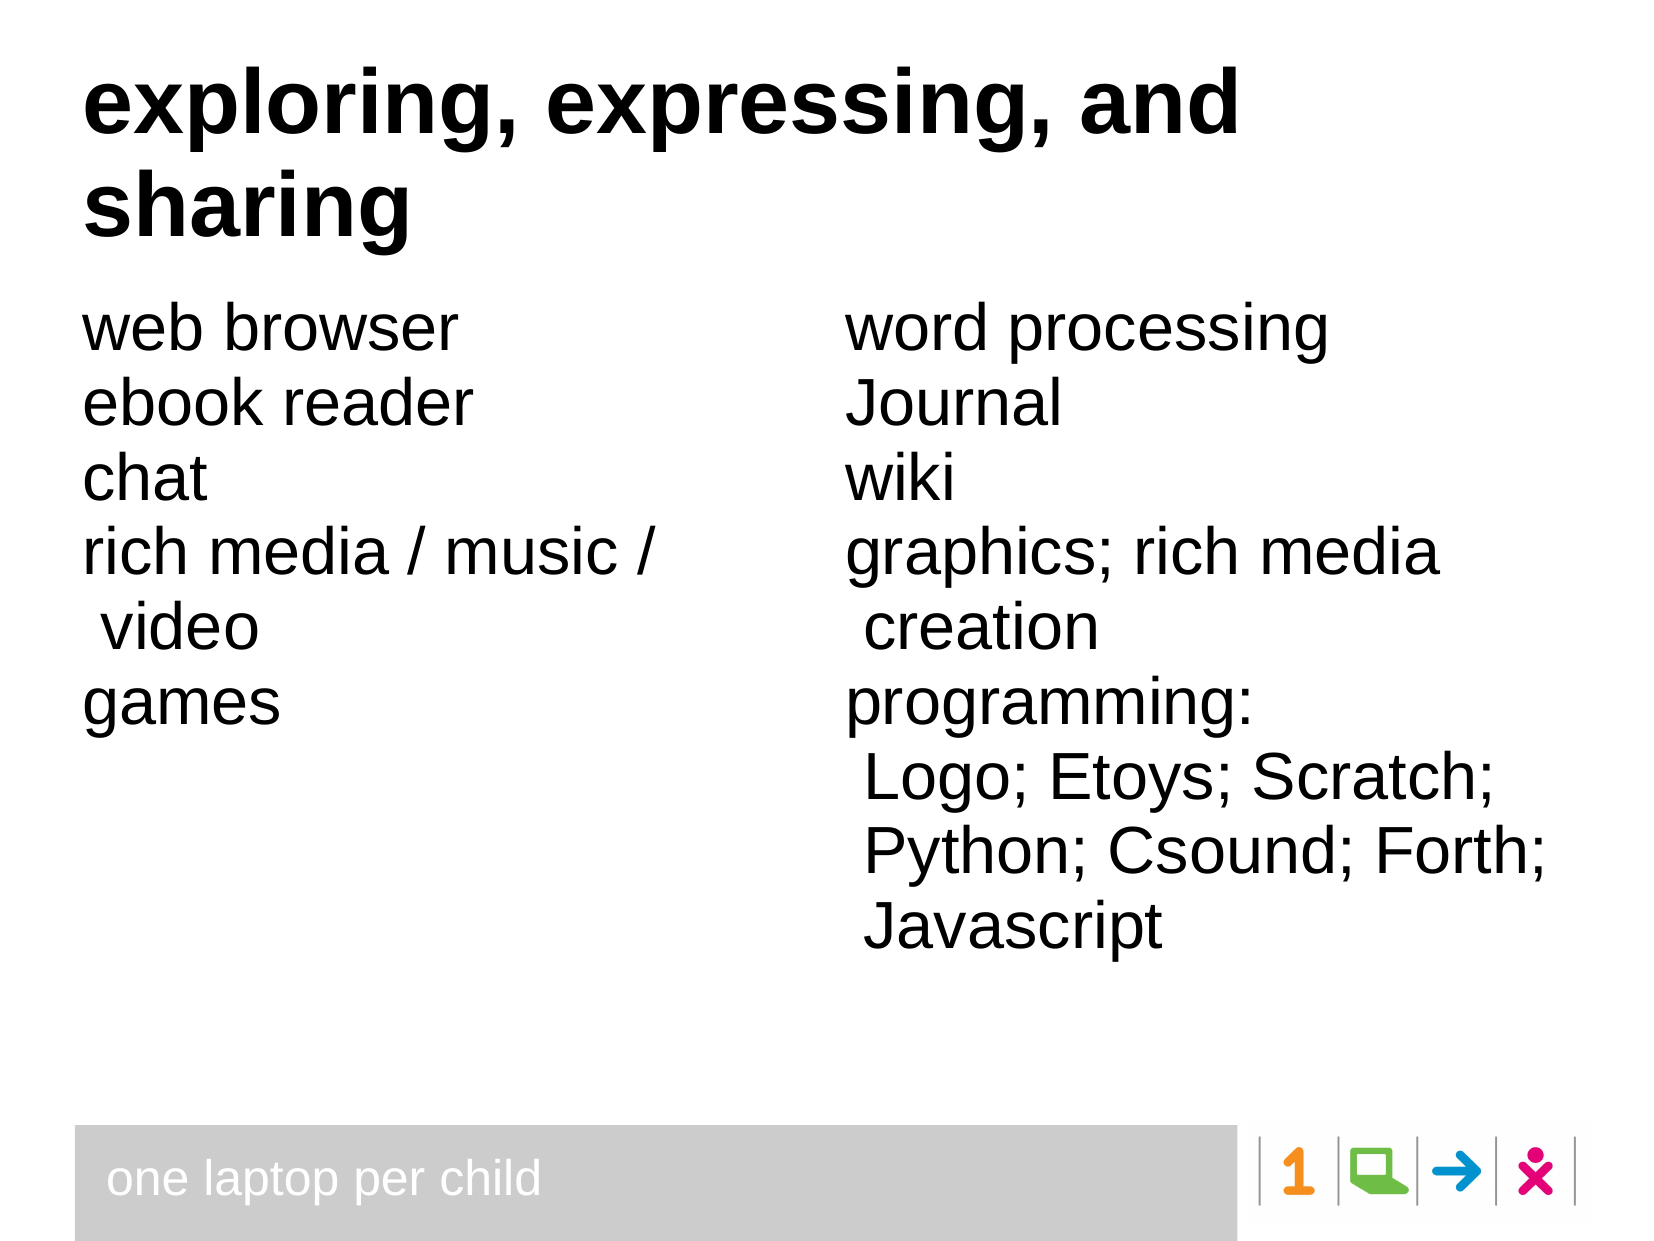

# exploring, expressing, and sharing
web browser
ebook reader
chat
rich media / music / video
games
word processing
Journal
wiki
graphics; rich media creation
programming:
Logo; Etoys; Scratch; Python; Csound; Forth; Javascript